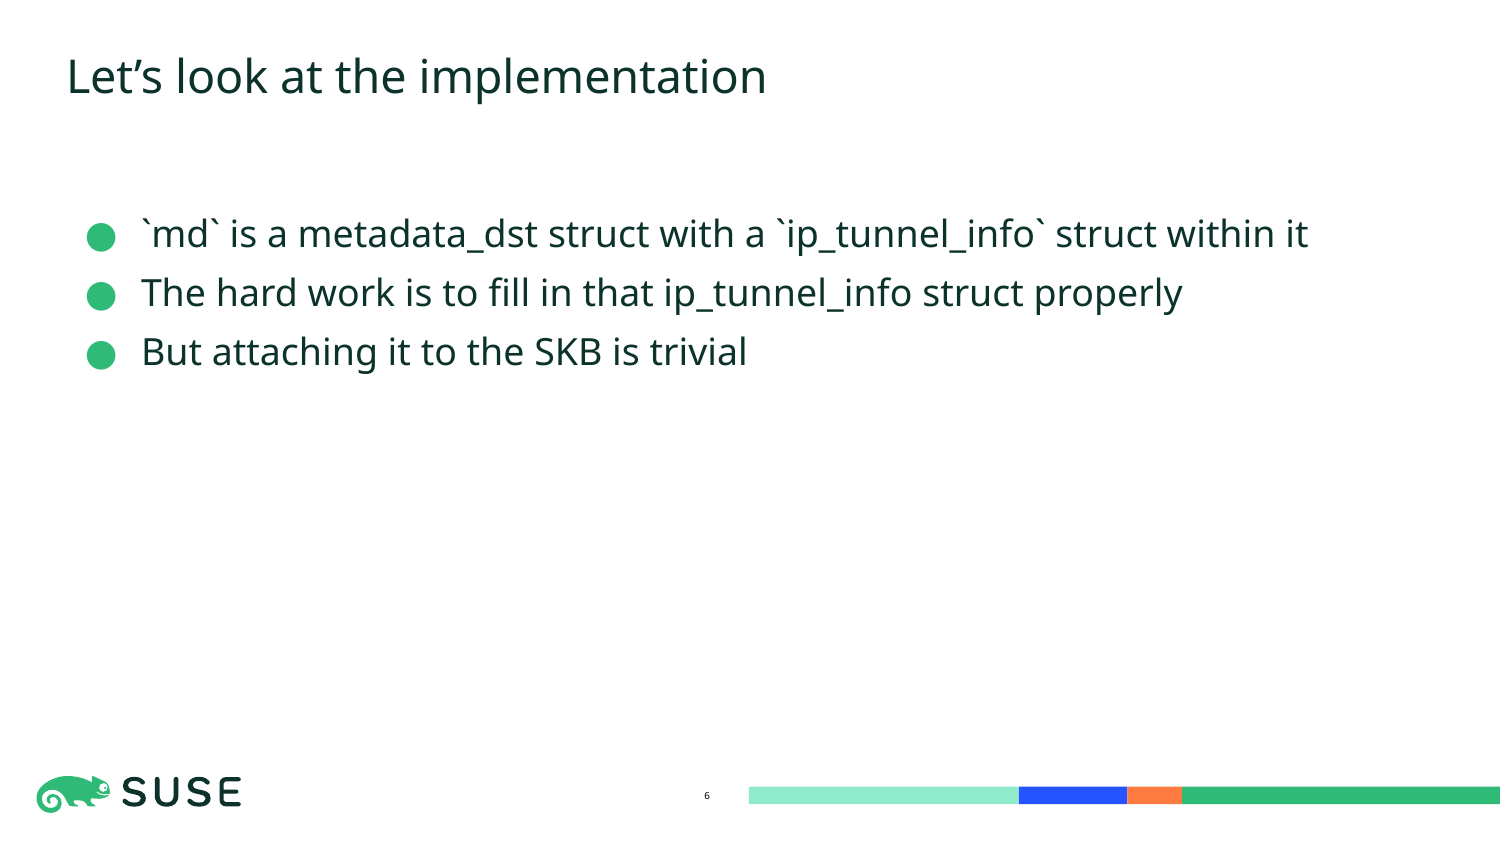

# Let’s look at the implementation
`md` is a metadata_dst struct with a `ip_tunnel_info` struct within it
The hard work is to fill in that ip_tunnel_info struct properly
But attaching it to the SKB is trivial